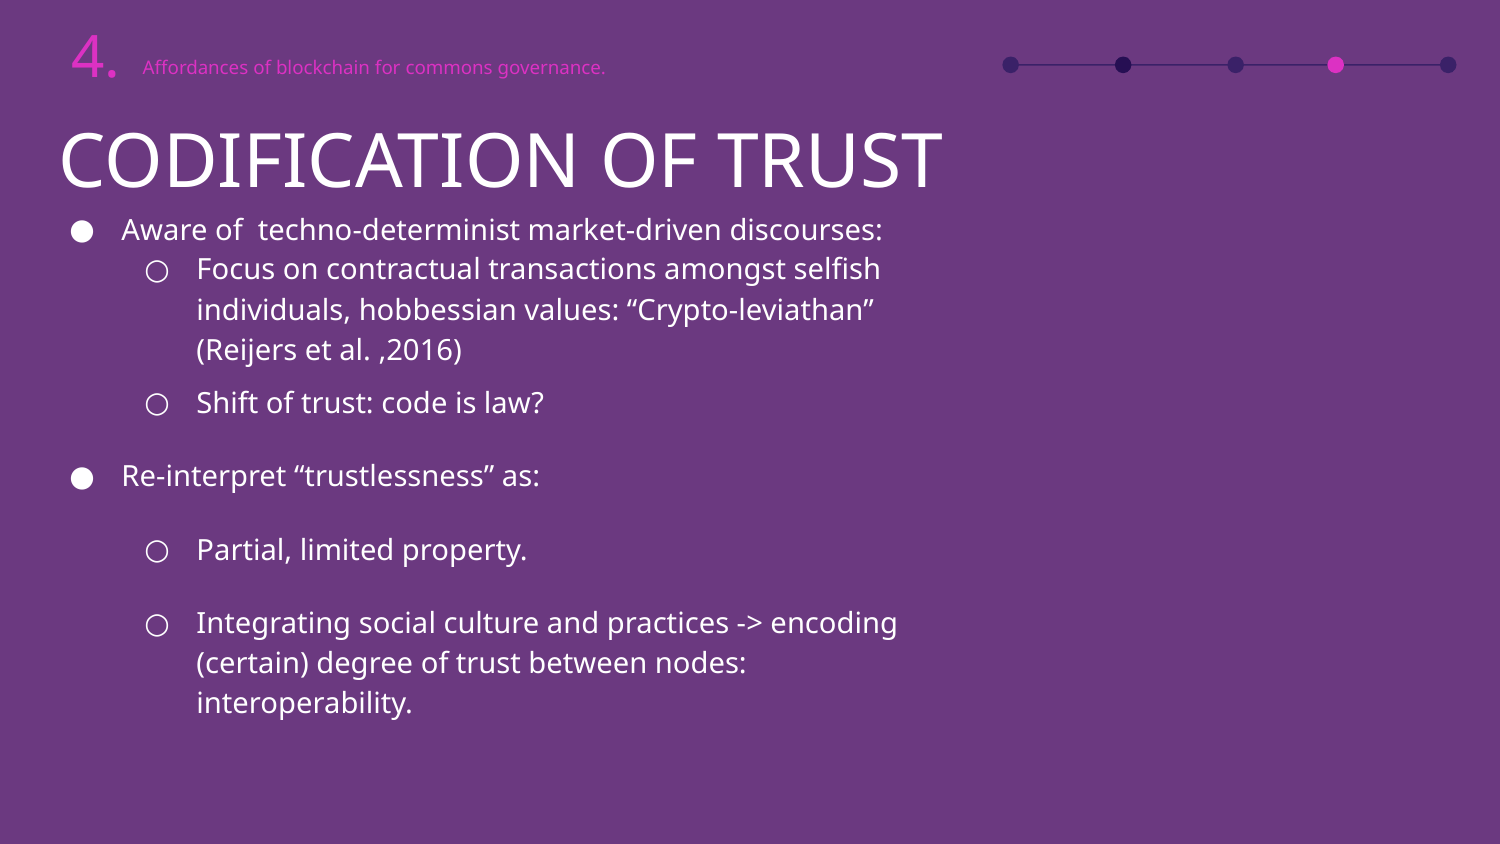

4.
Affordances of blockchain for commons governance.
CODIFICATION OF TRUST
# Aware of techno-determinist market-driven discourses:
Focus on contractual transactions amongst selfish individuals, hobbessian values: “Crypto-leviathan” (Reijers et al. ,2016)
Shift of trust: code is law?
Re-interpret “trustlessness” as:
Partial, limited property.
Integrating social culture and practices -> encoding (certain) degree of trust between nodes: interoperability.